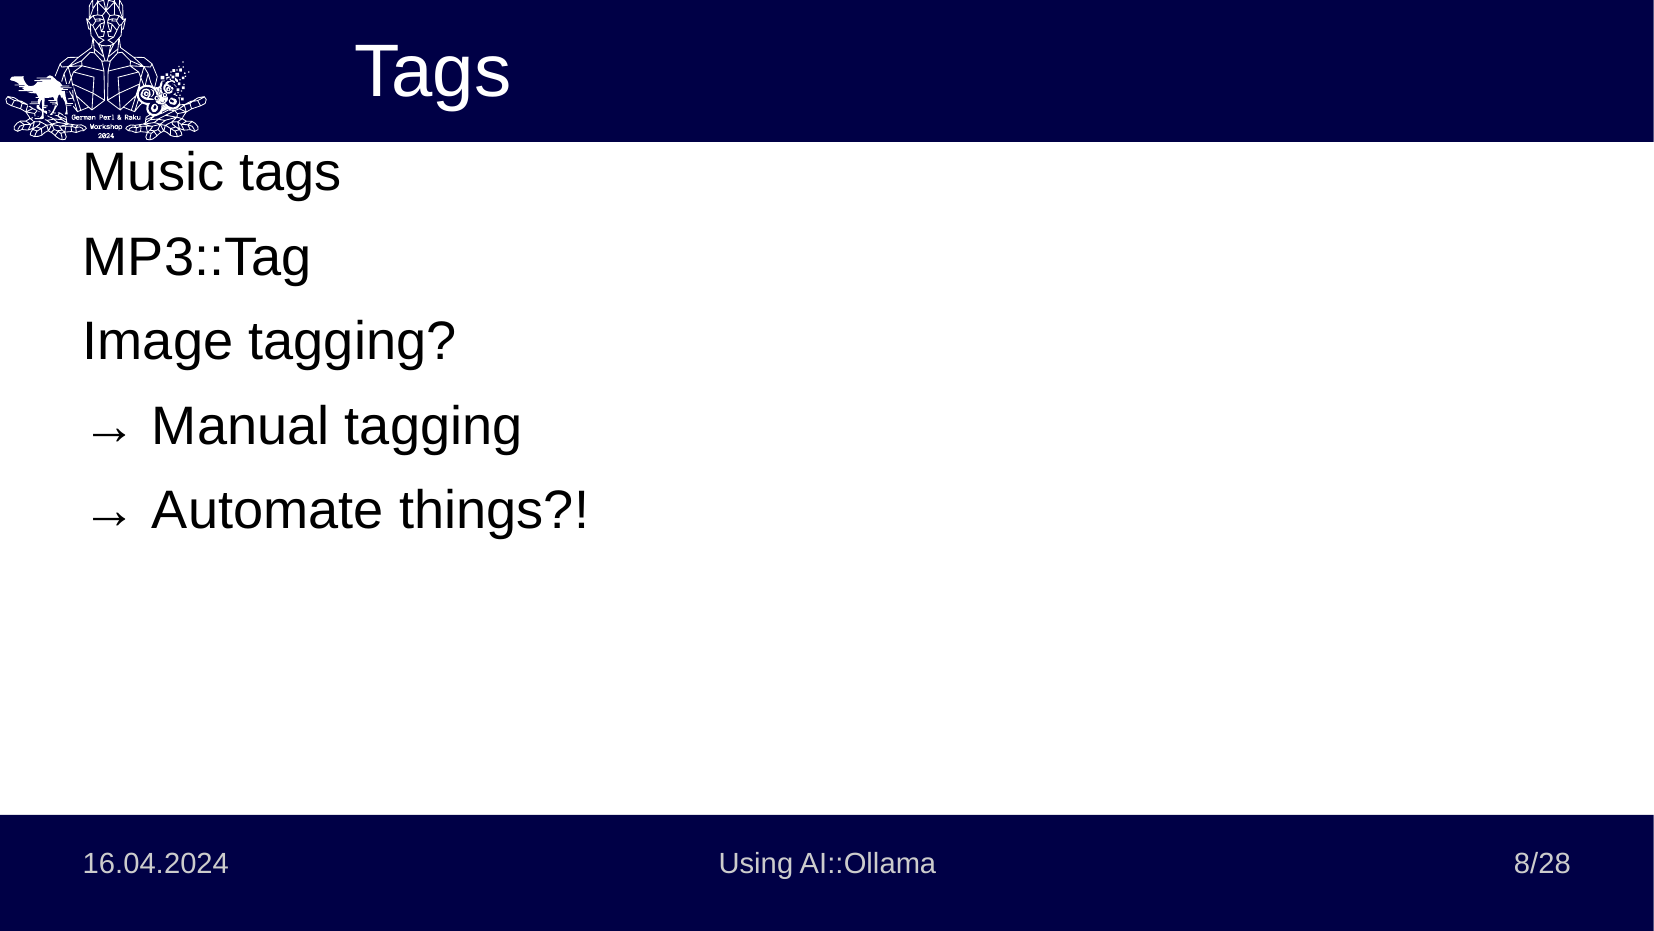

# Tags
Music tags
MP3::Tag
Image tagging?
→ Manual tagging
→ Automate things?!
08. März 2019
8